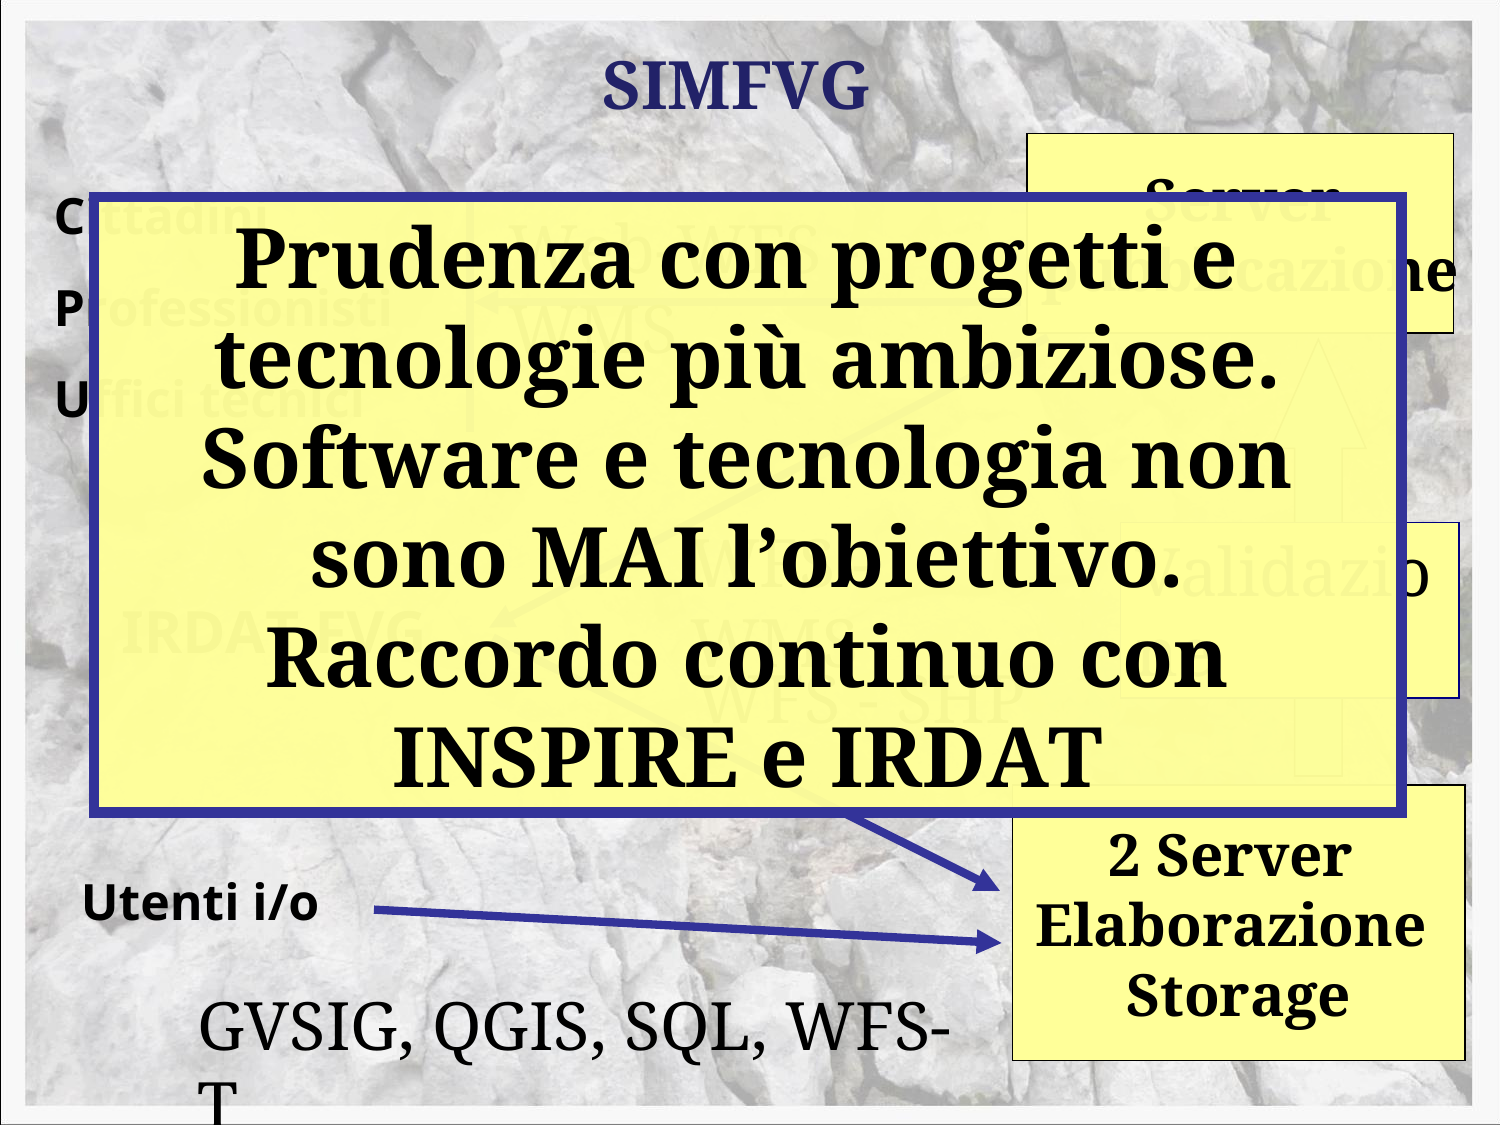

SIMFVG
Server
pubblicazione
Validazione
2 Server
Elaborazione
Storage
Cittadini
Professionisti
Uffici tecnici
Web-WFS - WMS
Prudenza con progetti e tecnologie più ambiziose.
Software e tecnologia non sono MAI l’obiettivo.
Raccordo continuo con INSPIRE e IRDAT
WFS - WMS
IRDAT FVG
WFS - SHP
Utenti i/o
GVSIG, QGIS, SQL, WFS-T